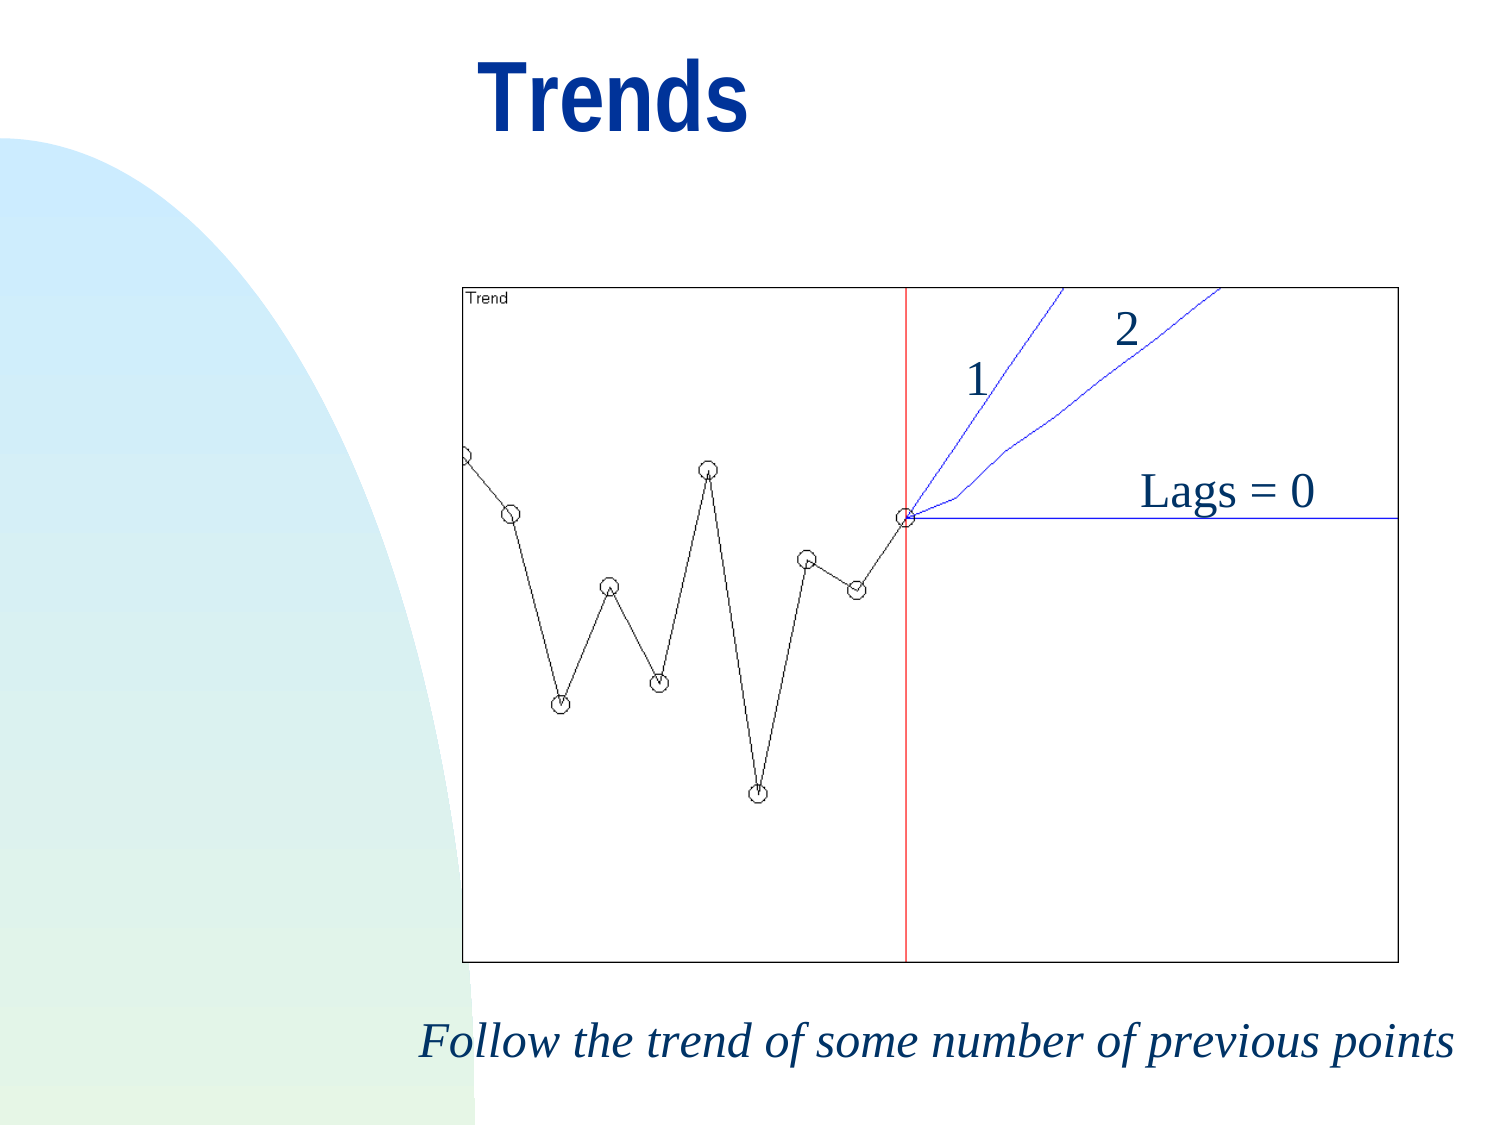

# Trends
2
1
Lags = 0
Follow the trend of some number of previous points